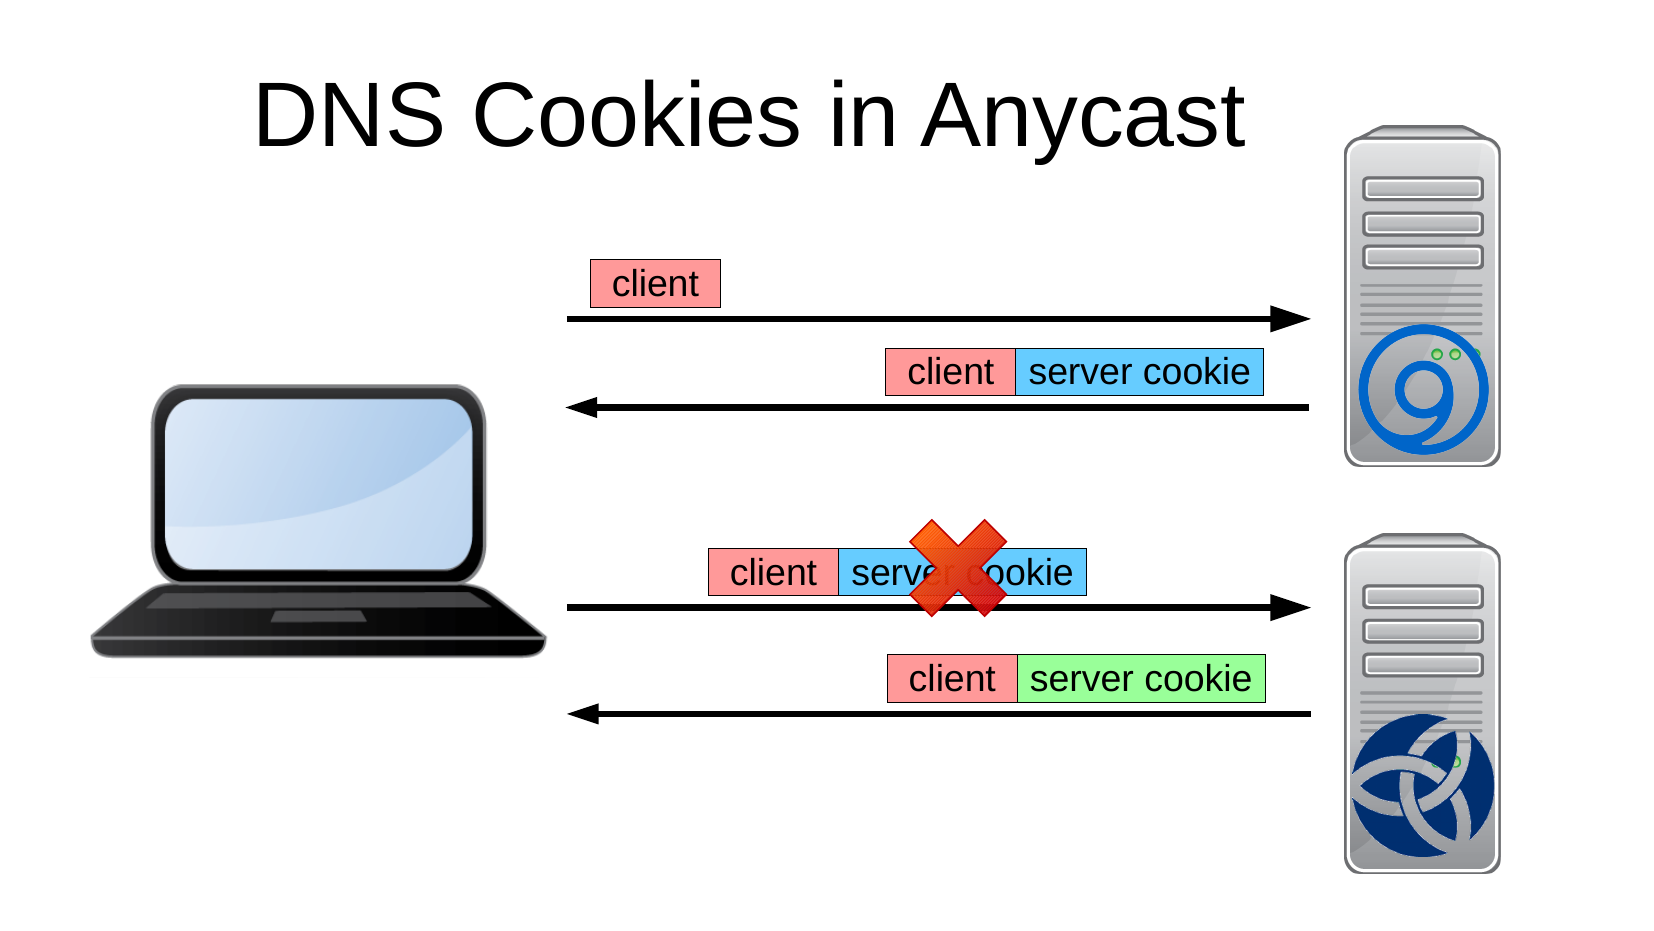

# DNS Cookies in Anycast
client
client
server cookie
client
server cookie
client
server cookie